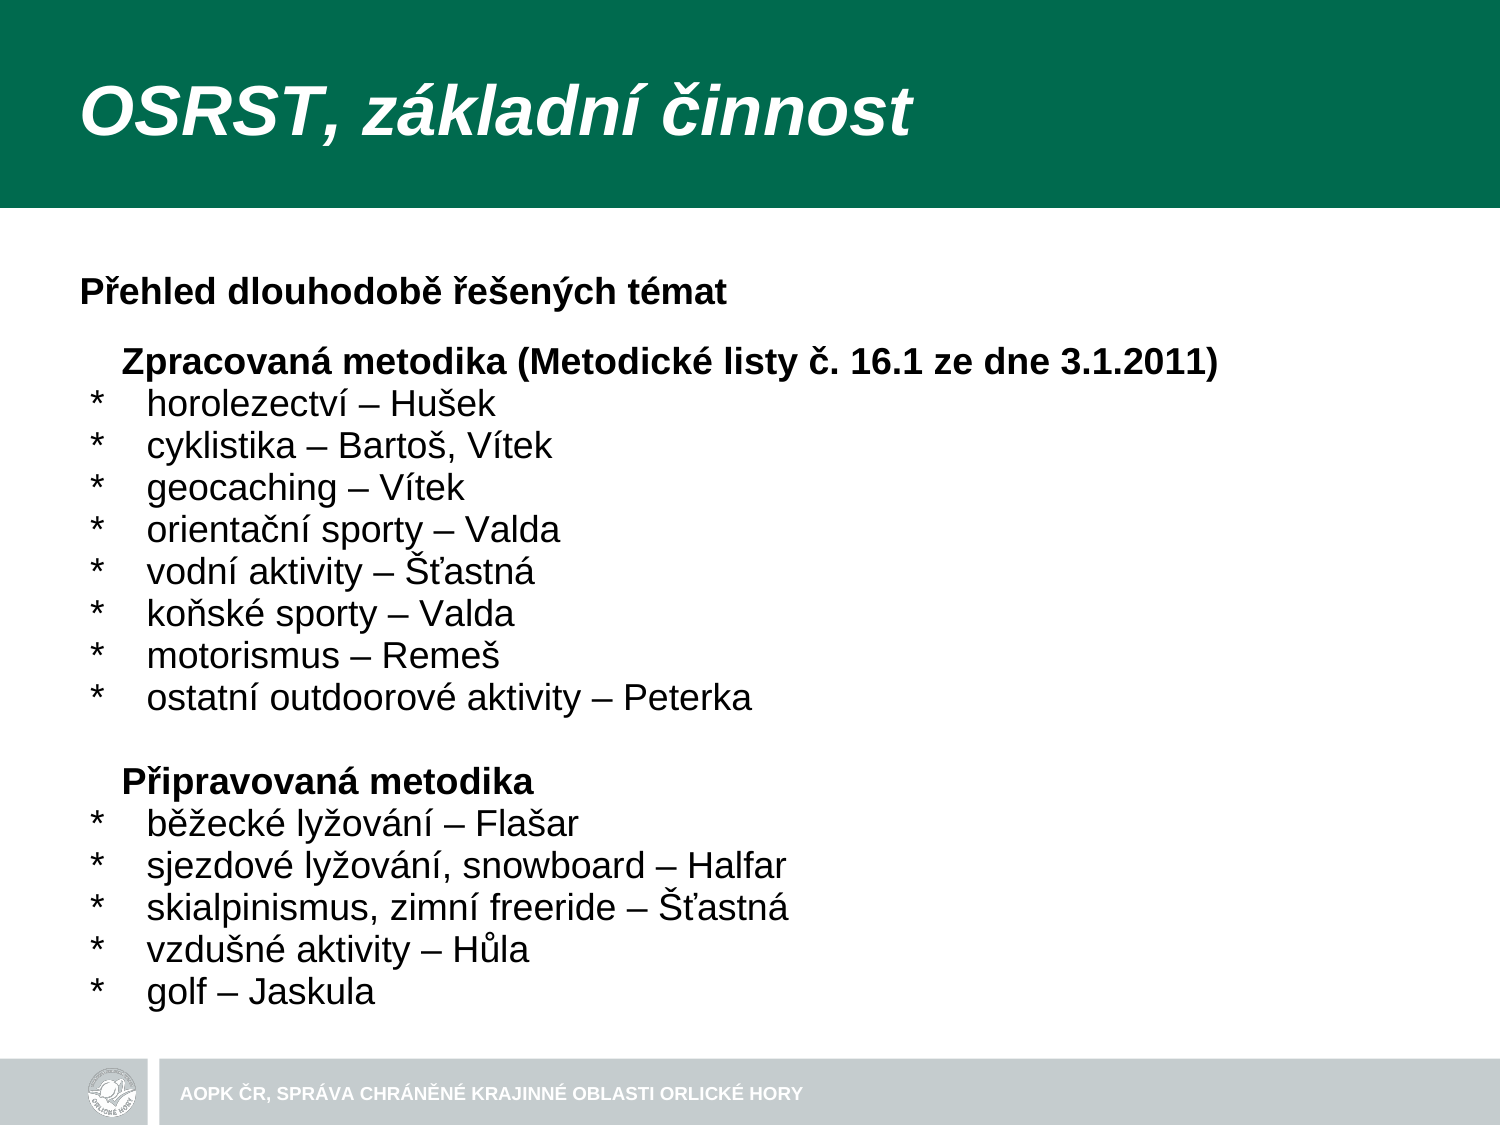

# OSRST, základní činnost
Přehled dlouhodobě řešených témat
 Zpracovaná metodika (Metodické listy č. 16.1 ze dne 3.1.2011)
 * horolezectví – Hušek
 * cyklistika – Bartoš, Vítek
 * geocaching – Vítek
 * orientační sporty – Valda
 * vodní aktivity – Šťastná
 * koňské sporty – Valda
 * motorismus – Remeš
 * ostatní outdoorové aktivity – Peterka
 Připravovaná metodika
 * běžecké lyžování – Flašar
 * sjezdové lyžování, snowboard – Halfar
 * skialpinismus, zimní freeride – Šťastná
 * vzdušné aktivity – Hůla
 * golf – Jaskula